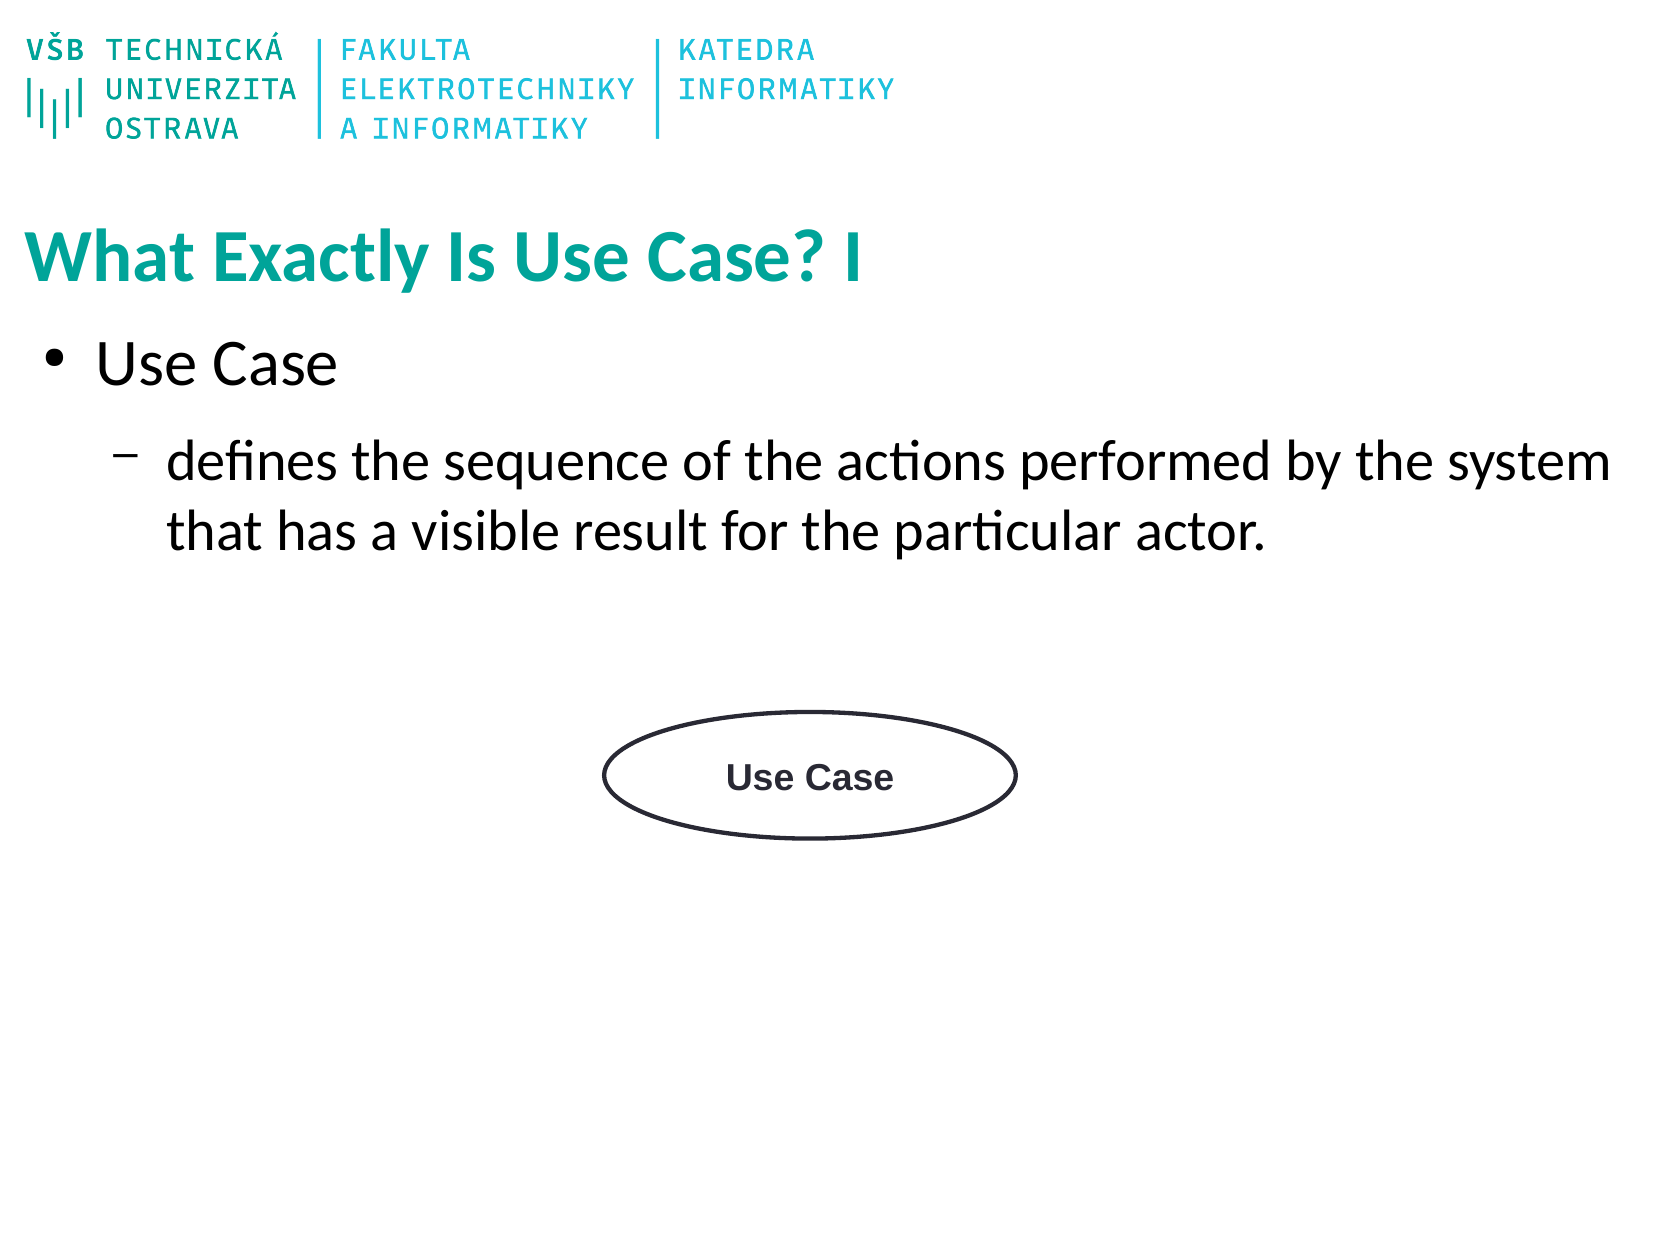

# What Exactly Is Use Case? I
Use Case
defines the sequence of the actions performed by the system that has a visible result for the particular actor.
Use Case